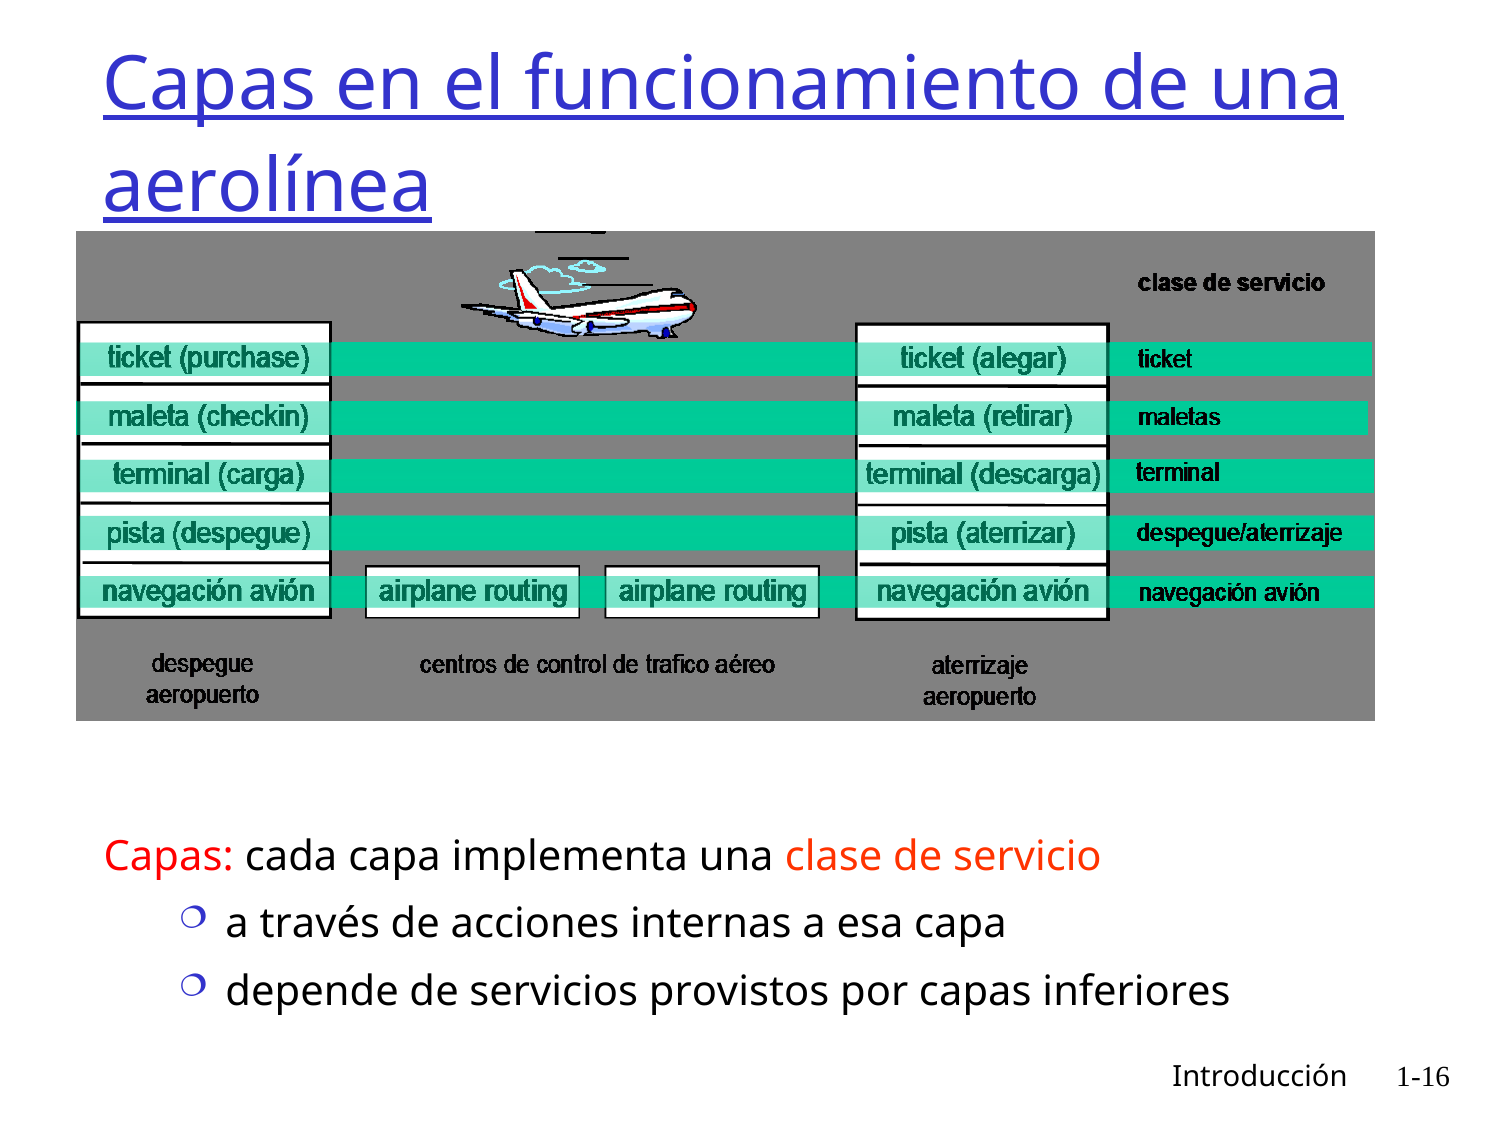

# Capas en el funcionamiento de una aerolínea
Capas: cada capa implementa una clase de servicio
a través de acciones internas a esa capa
depende de servicios provistos por capas inferiores
 Introducción